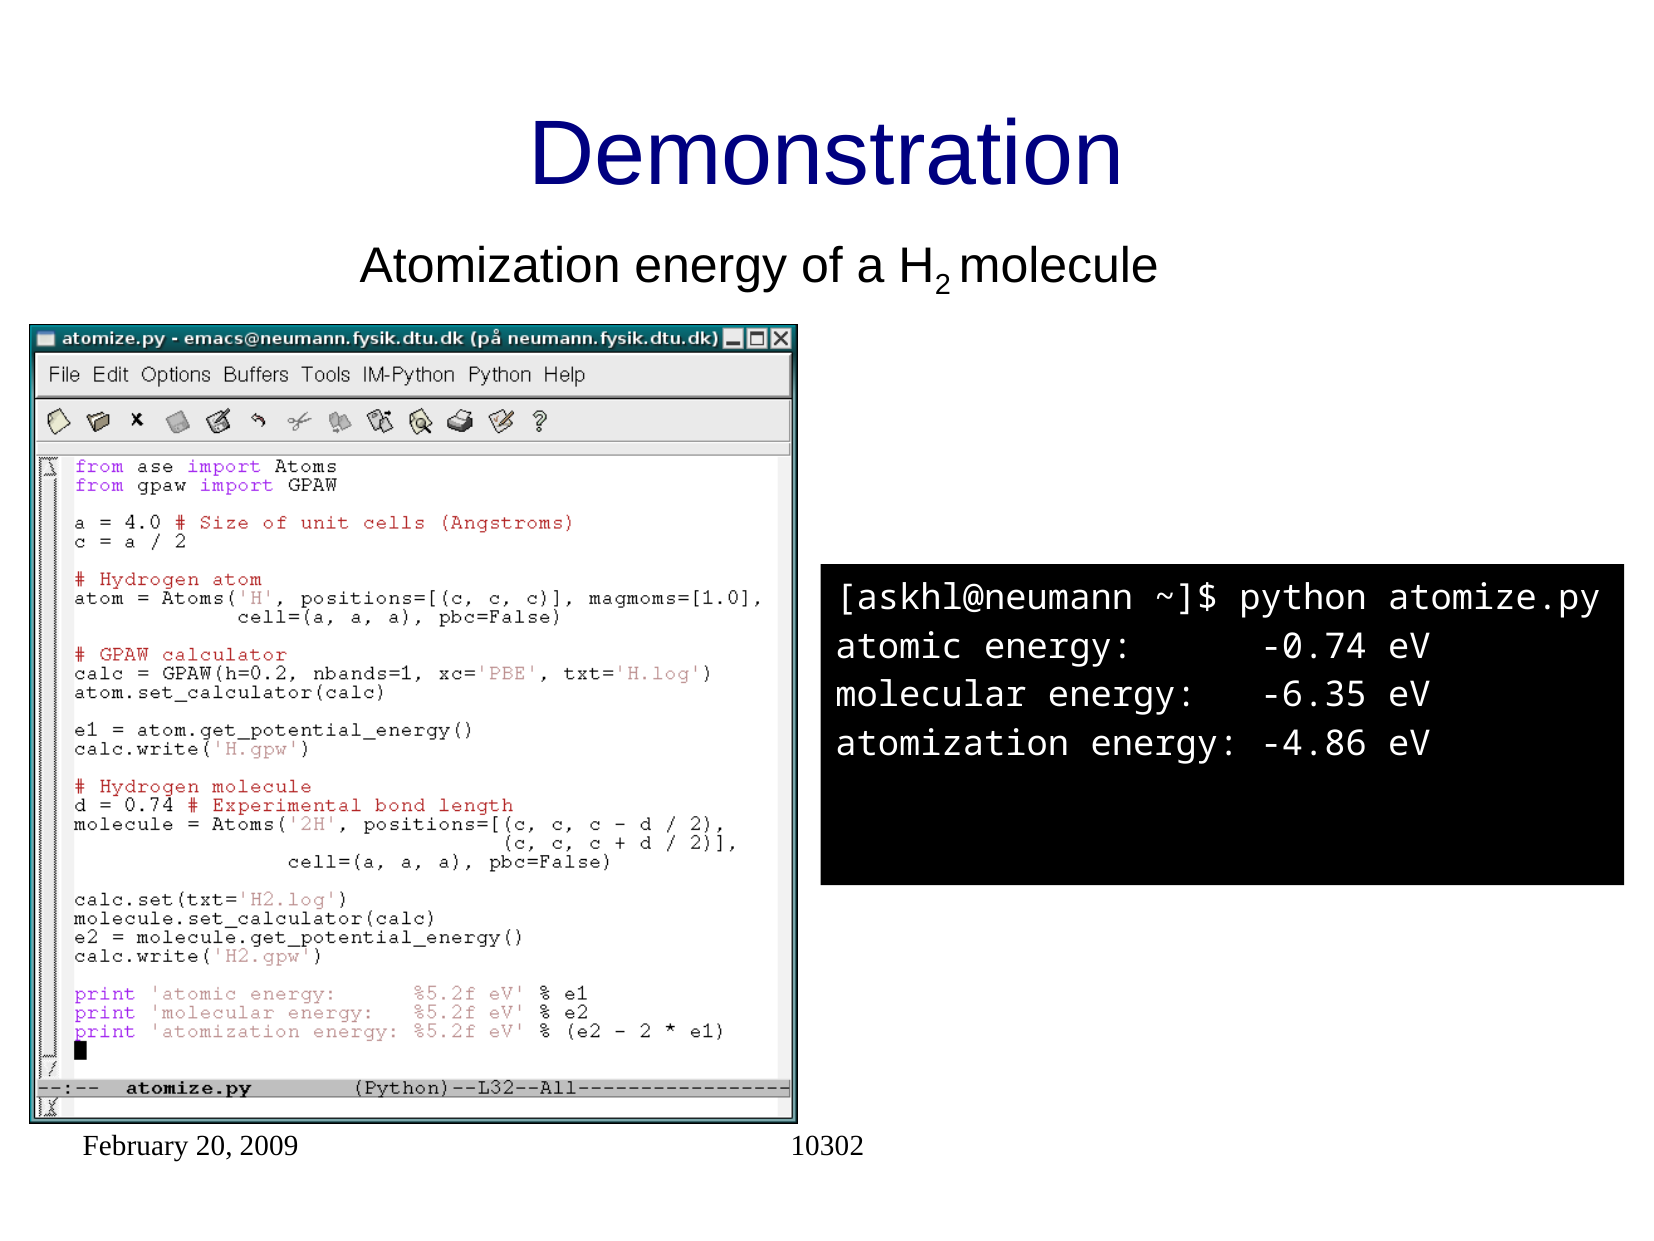

# Demonstration
Atomization energy of a H2 molecule
[askhl@neumann ~]$ python atomize.py
atomic energy: -0.74 eV
molecular energy: -6.35 eV
atomization energy: -4.86 eV
February 20, 2009
10302